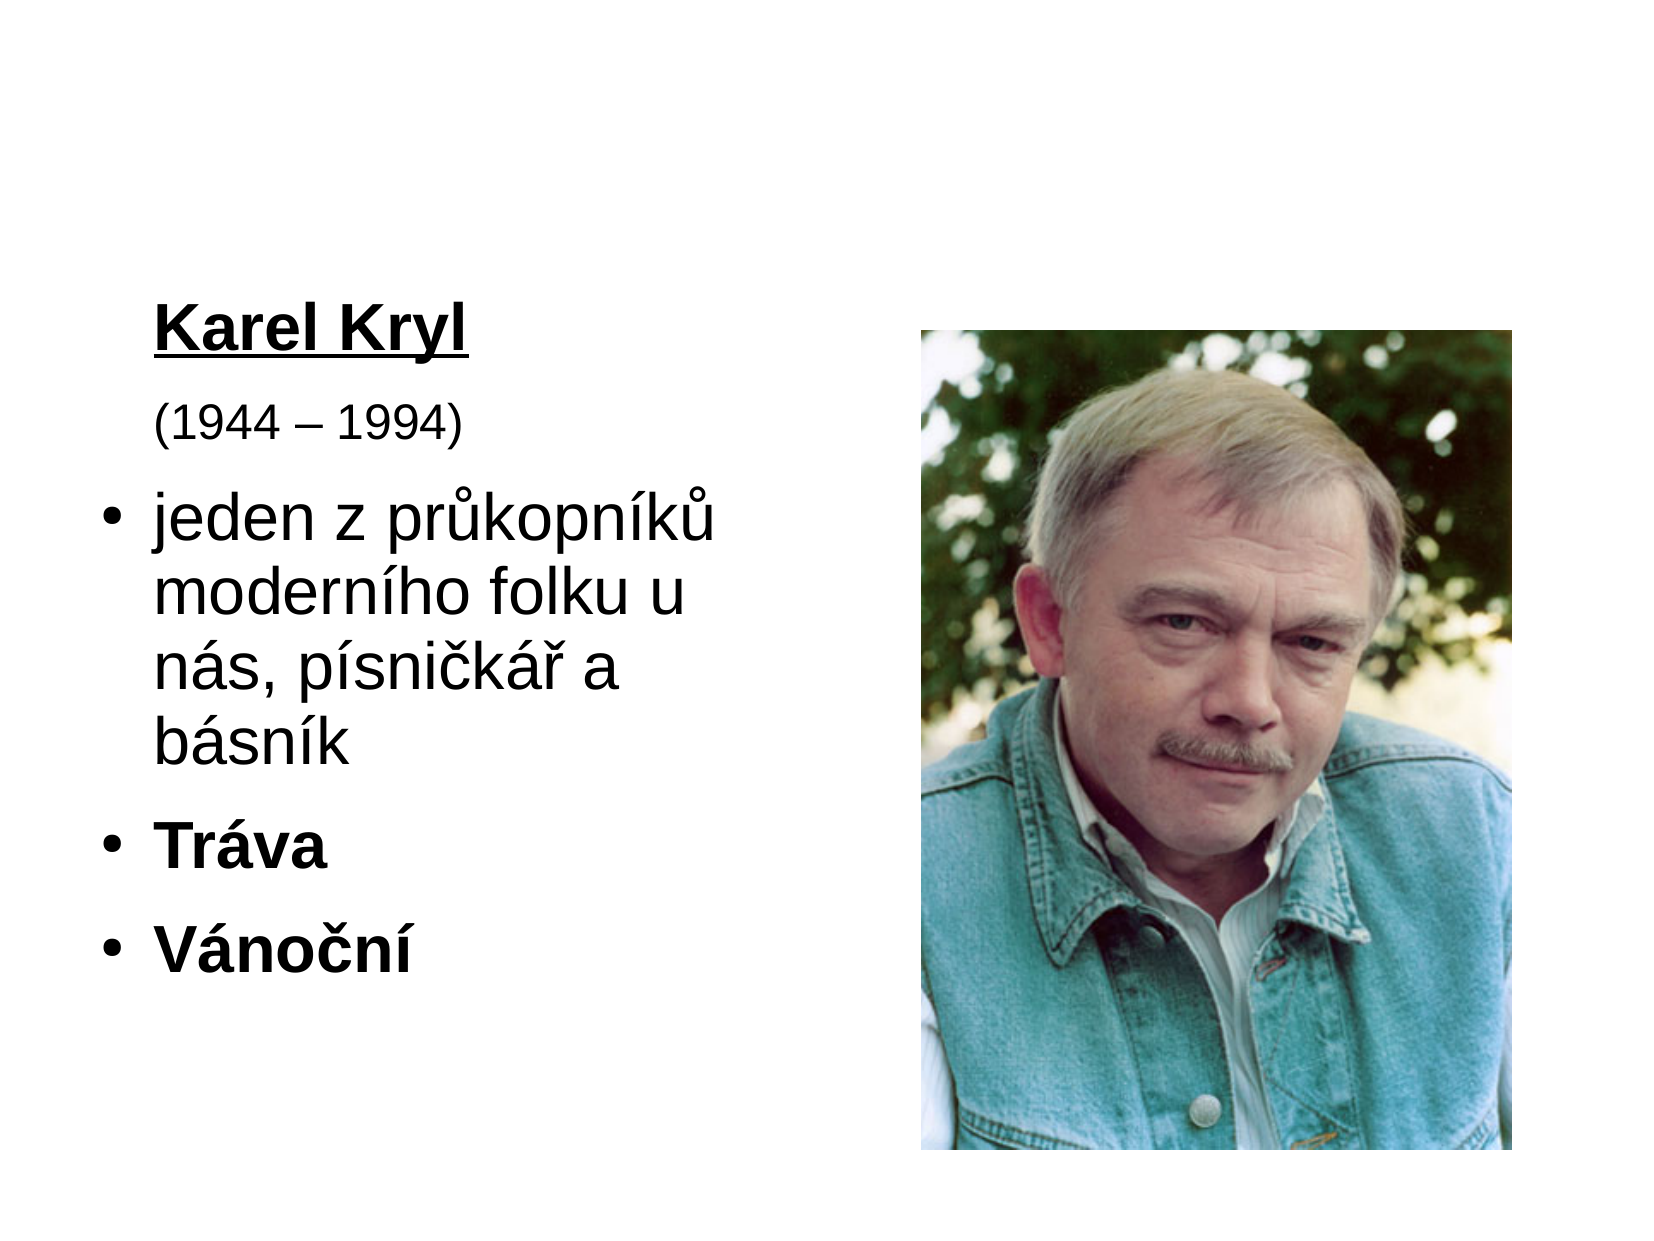

# Karel Kryl
(1944 – 1994)
jeden z průkopníků moderního folku u nás, písničkář a básník
Tráva
Vánoční